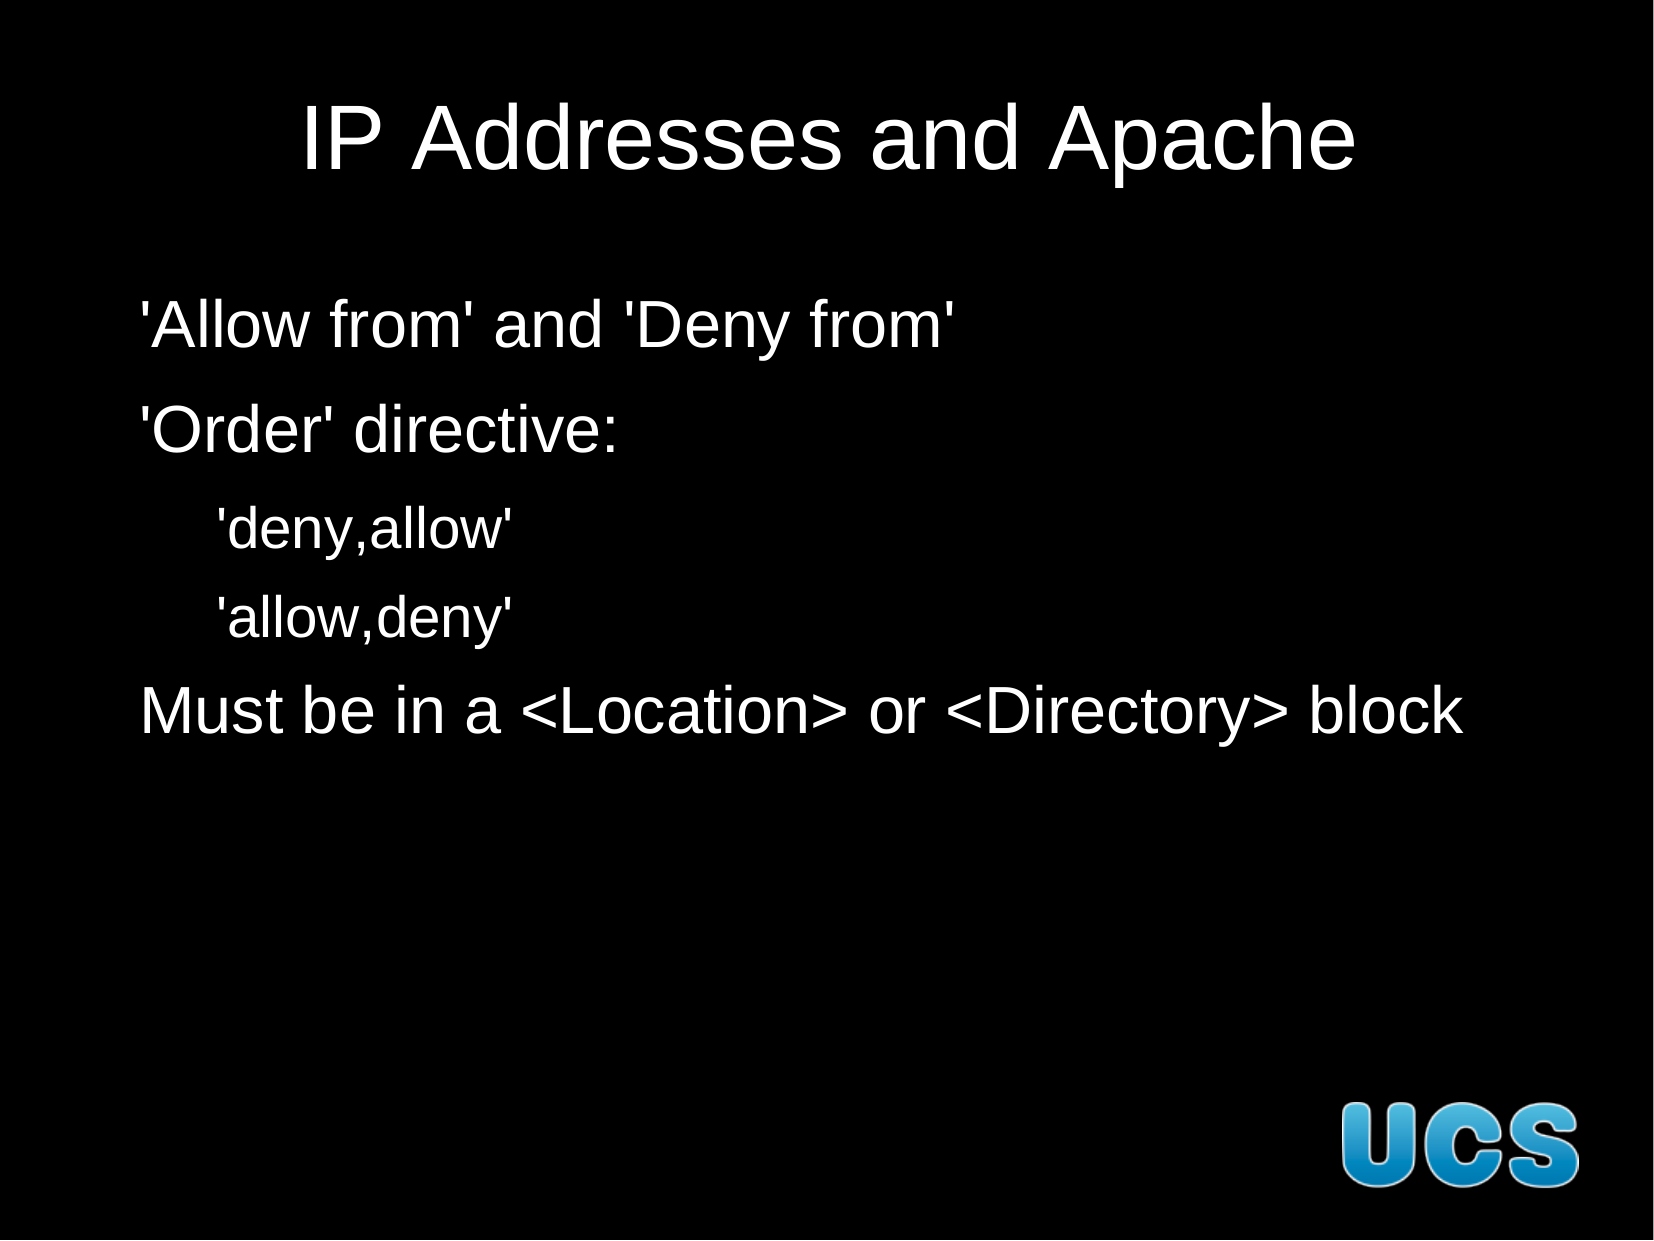

# IP Addresses and Apache
'Allow from' and 'Deny from'
'Order' directive:
'deny,allow'
'allow,deny'
Must be in a <Location> or <Directory> block